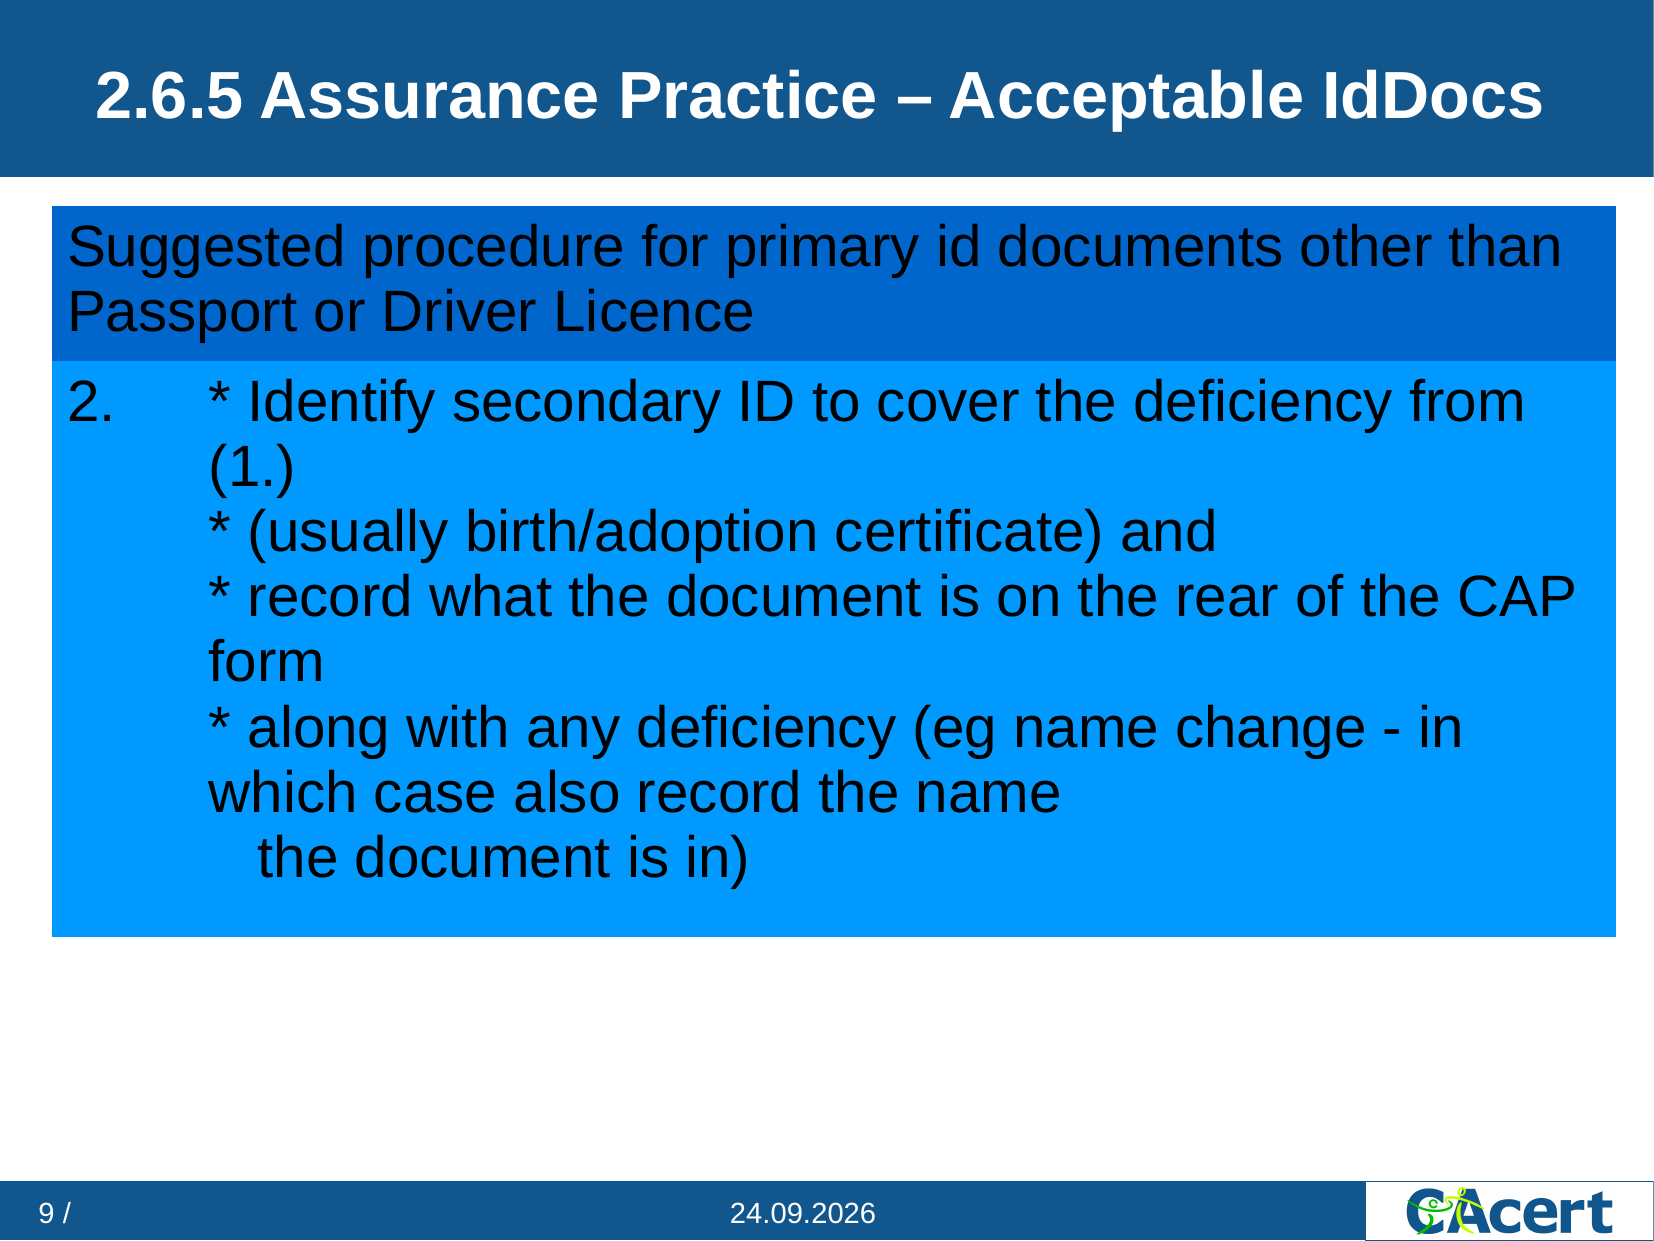

# 2.6.5 Assurance Practice – Acceptable IdDocs
| Suggested procedure for primary id documents other than Passport or Driver Licence | |
| --- | --- |
| 2. | \* Identify secondary ID to cover the deficiency from (1.) \* (usually birth/adoption certificate) and \* record what the document is on the rear of the CAP form \* along with any deficiency (eg name change - in which case also record the name the document is in) |